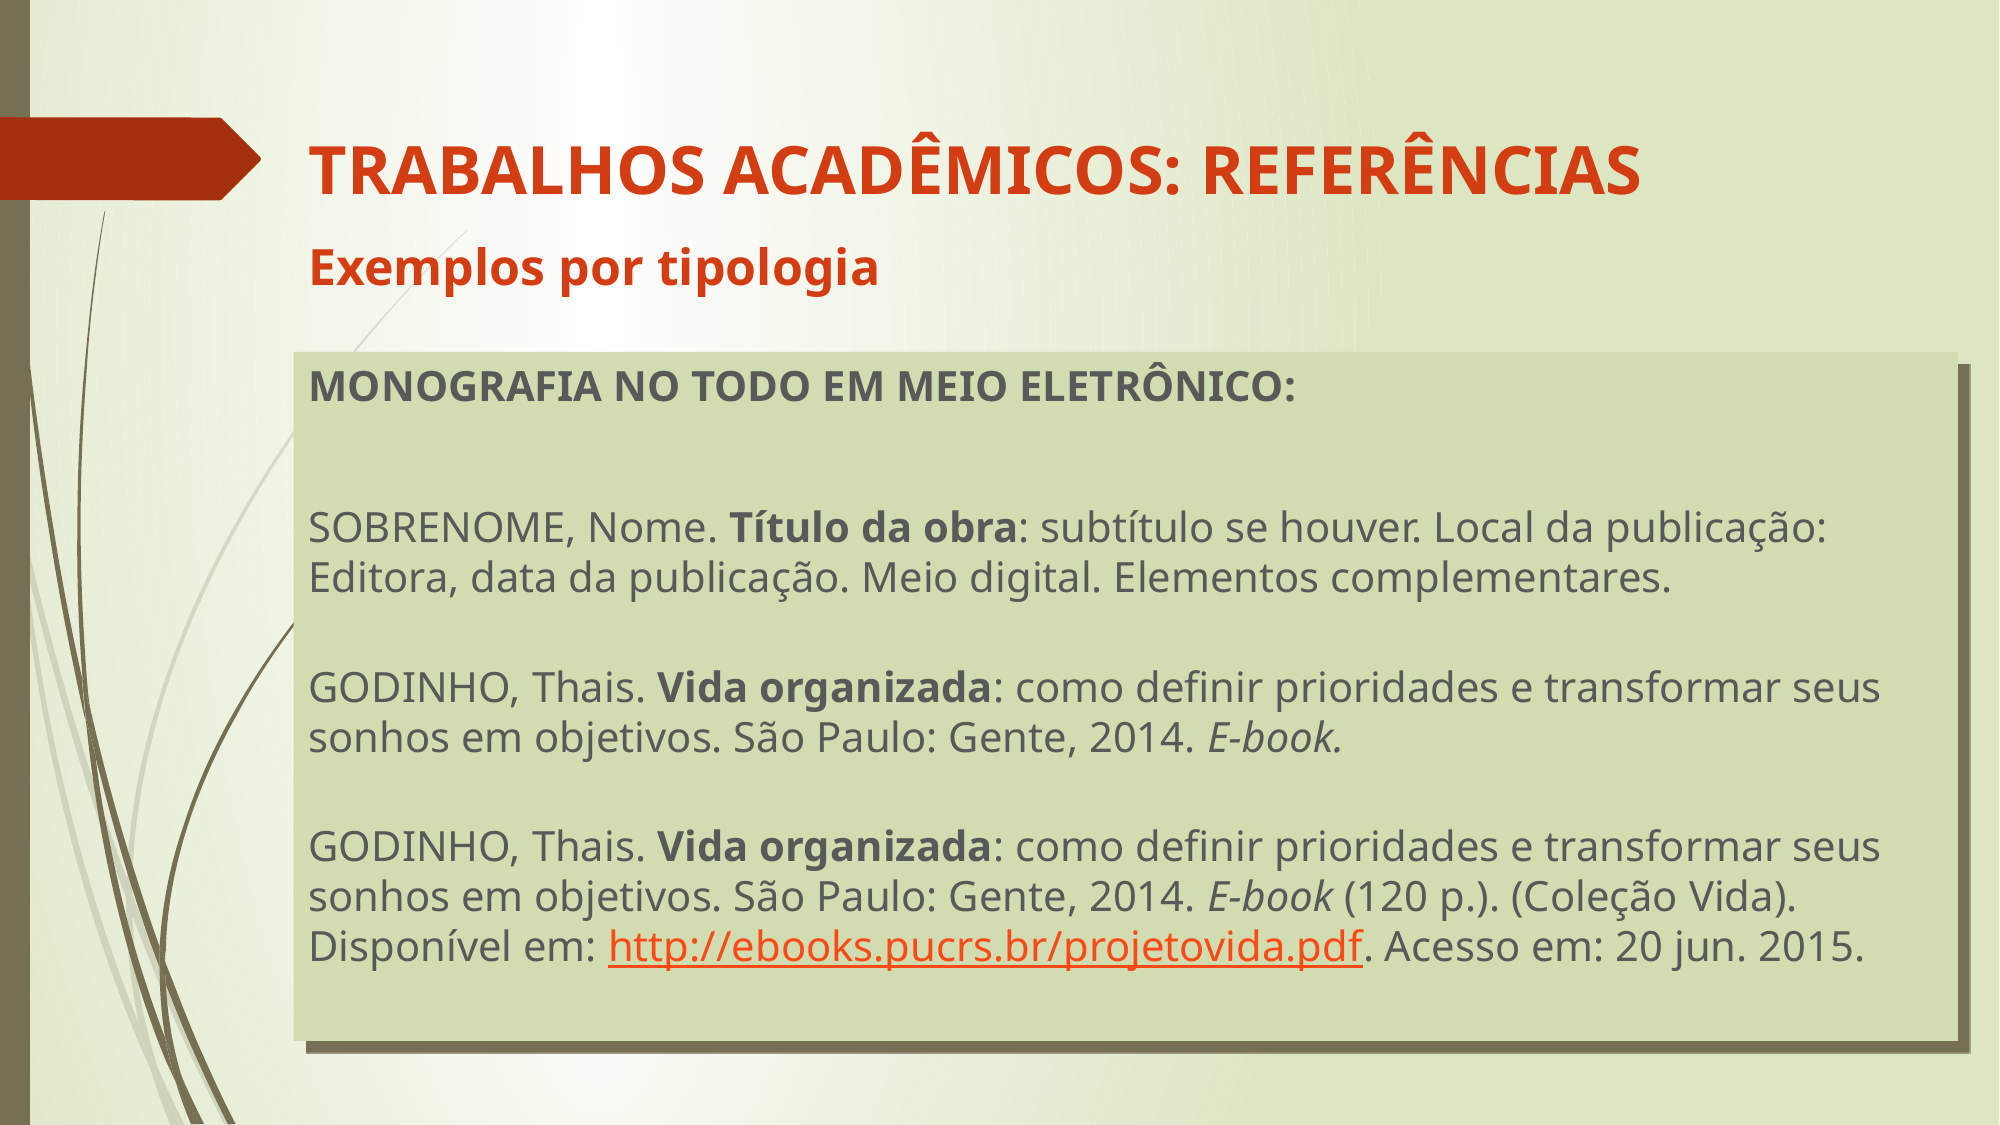

TRABALHOS ACADÊMICOS: REFERÊNCIAS
Exemplos por tipologia
# MONOGRAFIA NO TODO EM MEIO ELETRÔNICO:
SOBRENOME, Nome. Título da obra: subtítulo se houver. Local da publicação: Editora, data da publicação. Meio digital. Elementos complementares.
GODINHO, Thais. Vida organizada: como definir prioridades e transformar seus sonhos em objetivos. São Paulo: Gente, 2014. E-book.
GODINHO, Thais. Vida organizada: como definir prioridades e transformar seus sonhos em objetivos. São Paulo: Gente, 2014. E-book (120 p.). (Coleção Vida). Disponível em: http://ebooks.pucrs.br/projetovida.pdf. Acesso em: 20 jun. 2015.